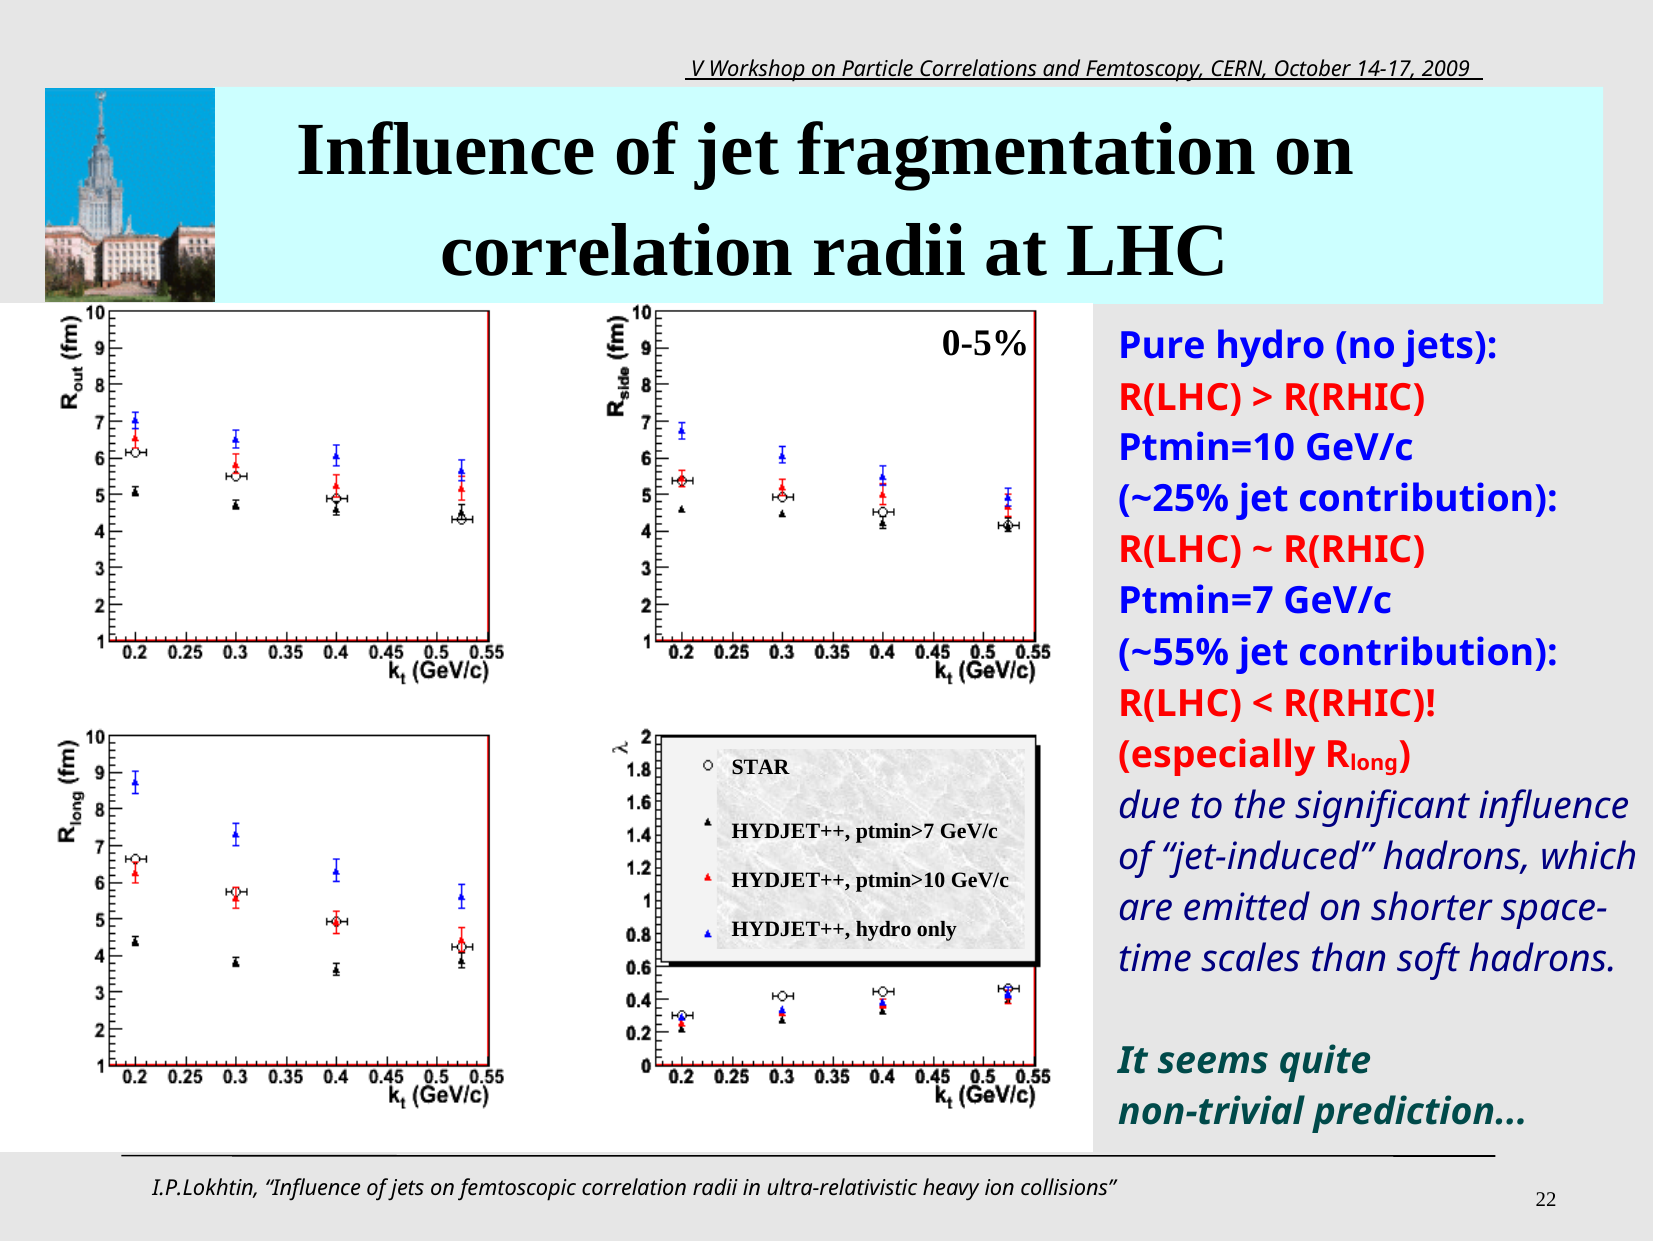

# Influence of jet fragmentation on correlation radii at LHC
0-5%
Pure hydro (no jets):
R(LHC) > R(RHIC)
Ptmin=10 GeV/c
(~25% jet contribution):
R(LHC) ~ R(RHIC)
Ptmin=7 GeV/c
(~55% jet contribution): R(LHC) < R(RHIC)!
(especially Rlong)
due to the significant influence of “jet-induced” hadrons, which are emitted on shorter space-time scales than soft hadrons.
It seems quite
non-trivial prediction...
STAR
HYDJET++, ptmin>7 GeV/c
HYDJET++, ptmin>10 GeV/c
HYDJET++, hydro only